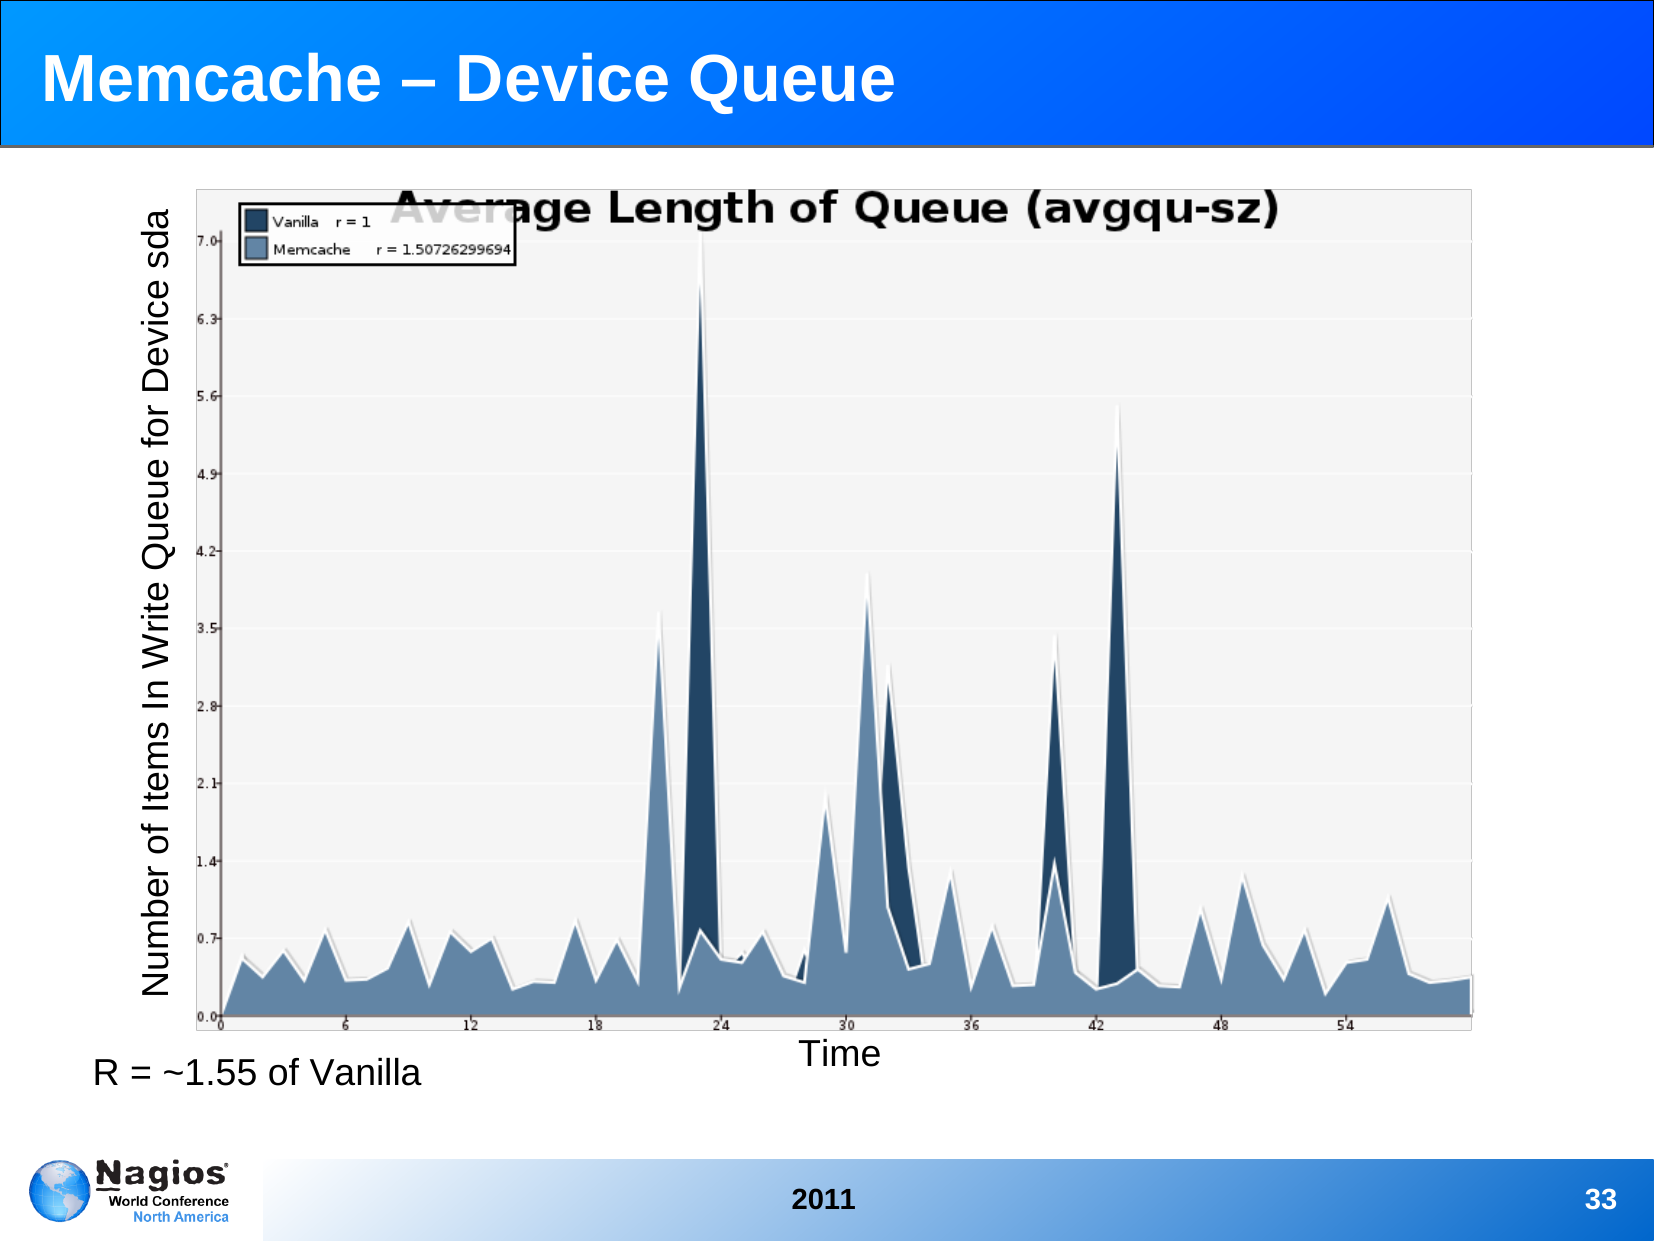

# Memcache – Device Queue
Number of Items In Write Queue for Device sda
Time
R = ~1.55 of Vanilla
2011
33